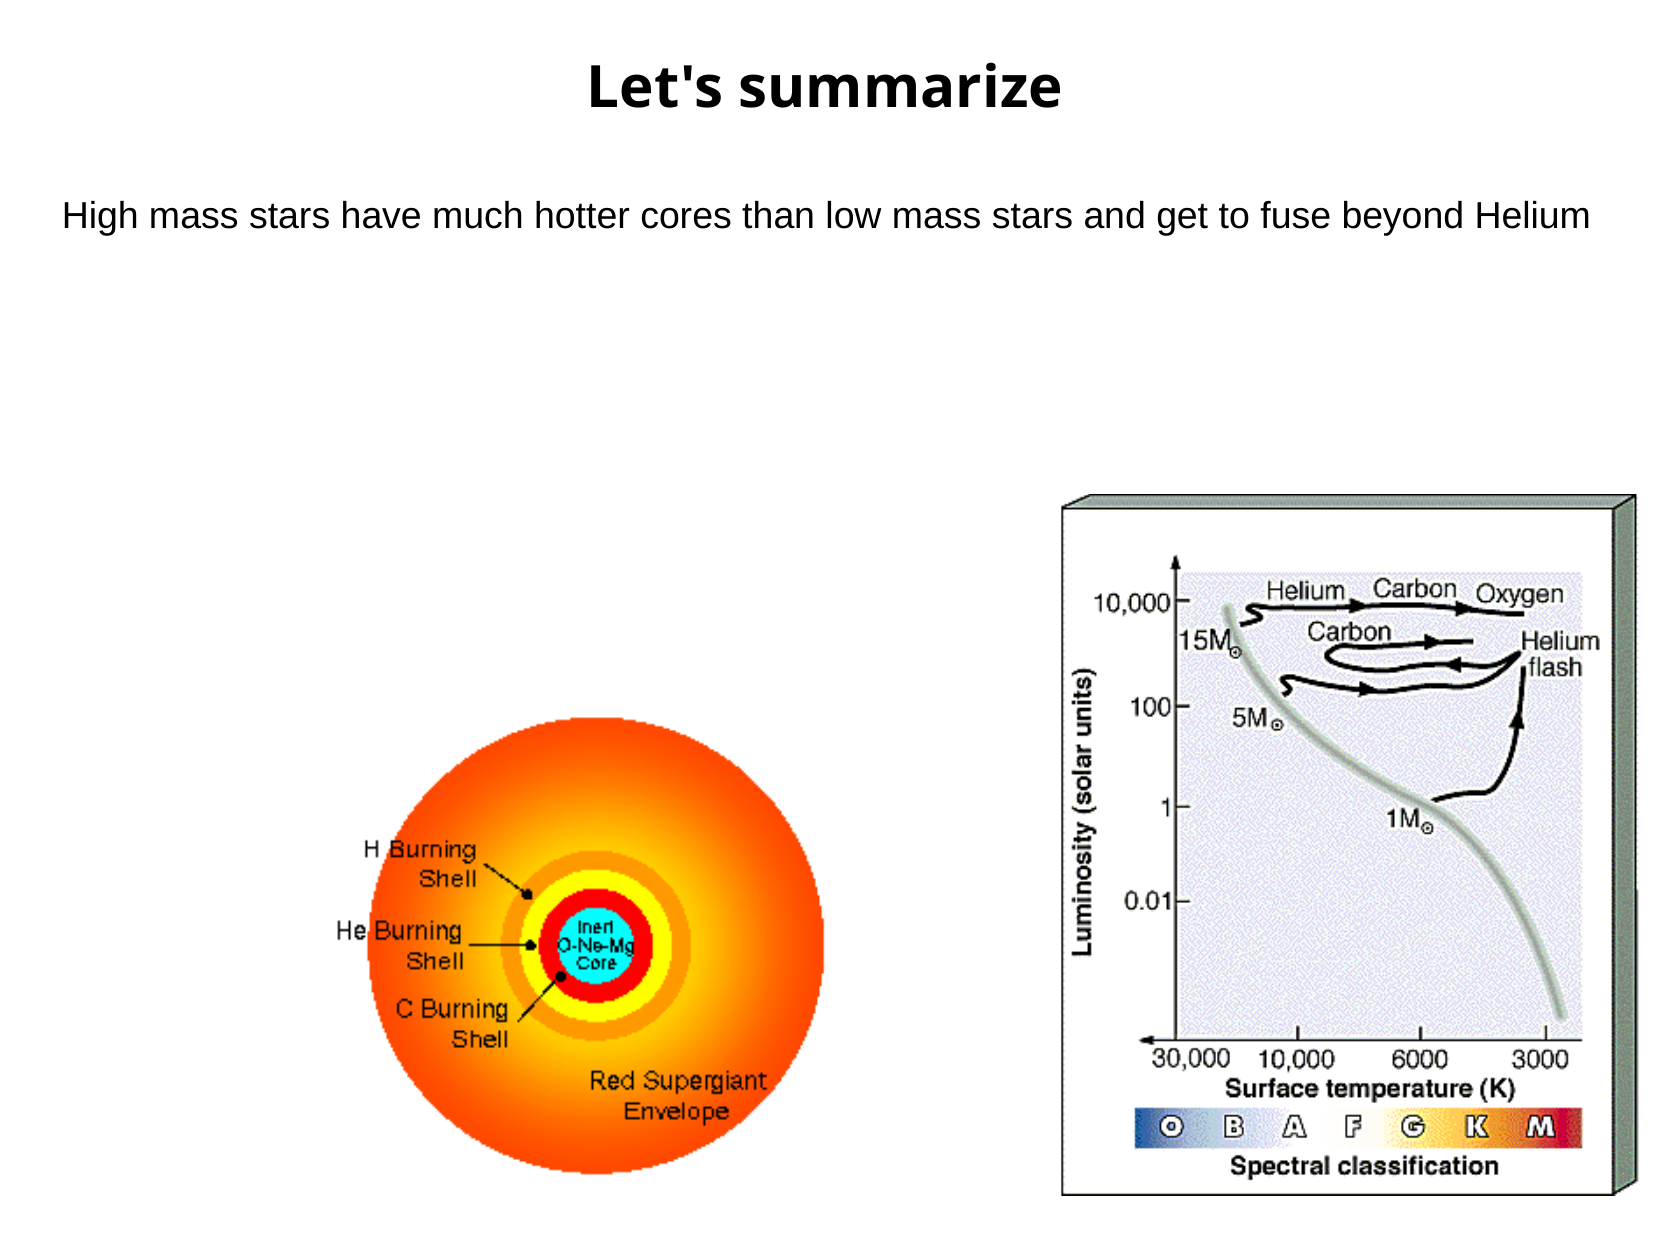

Let's summarize
High mass stars have much hotter cores than low mass stars and get to fuse beyond Helium